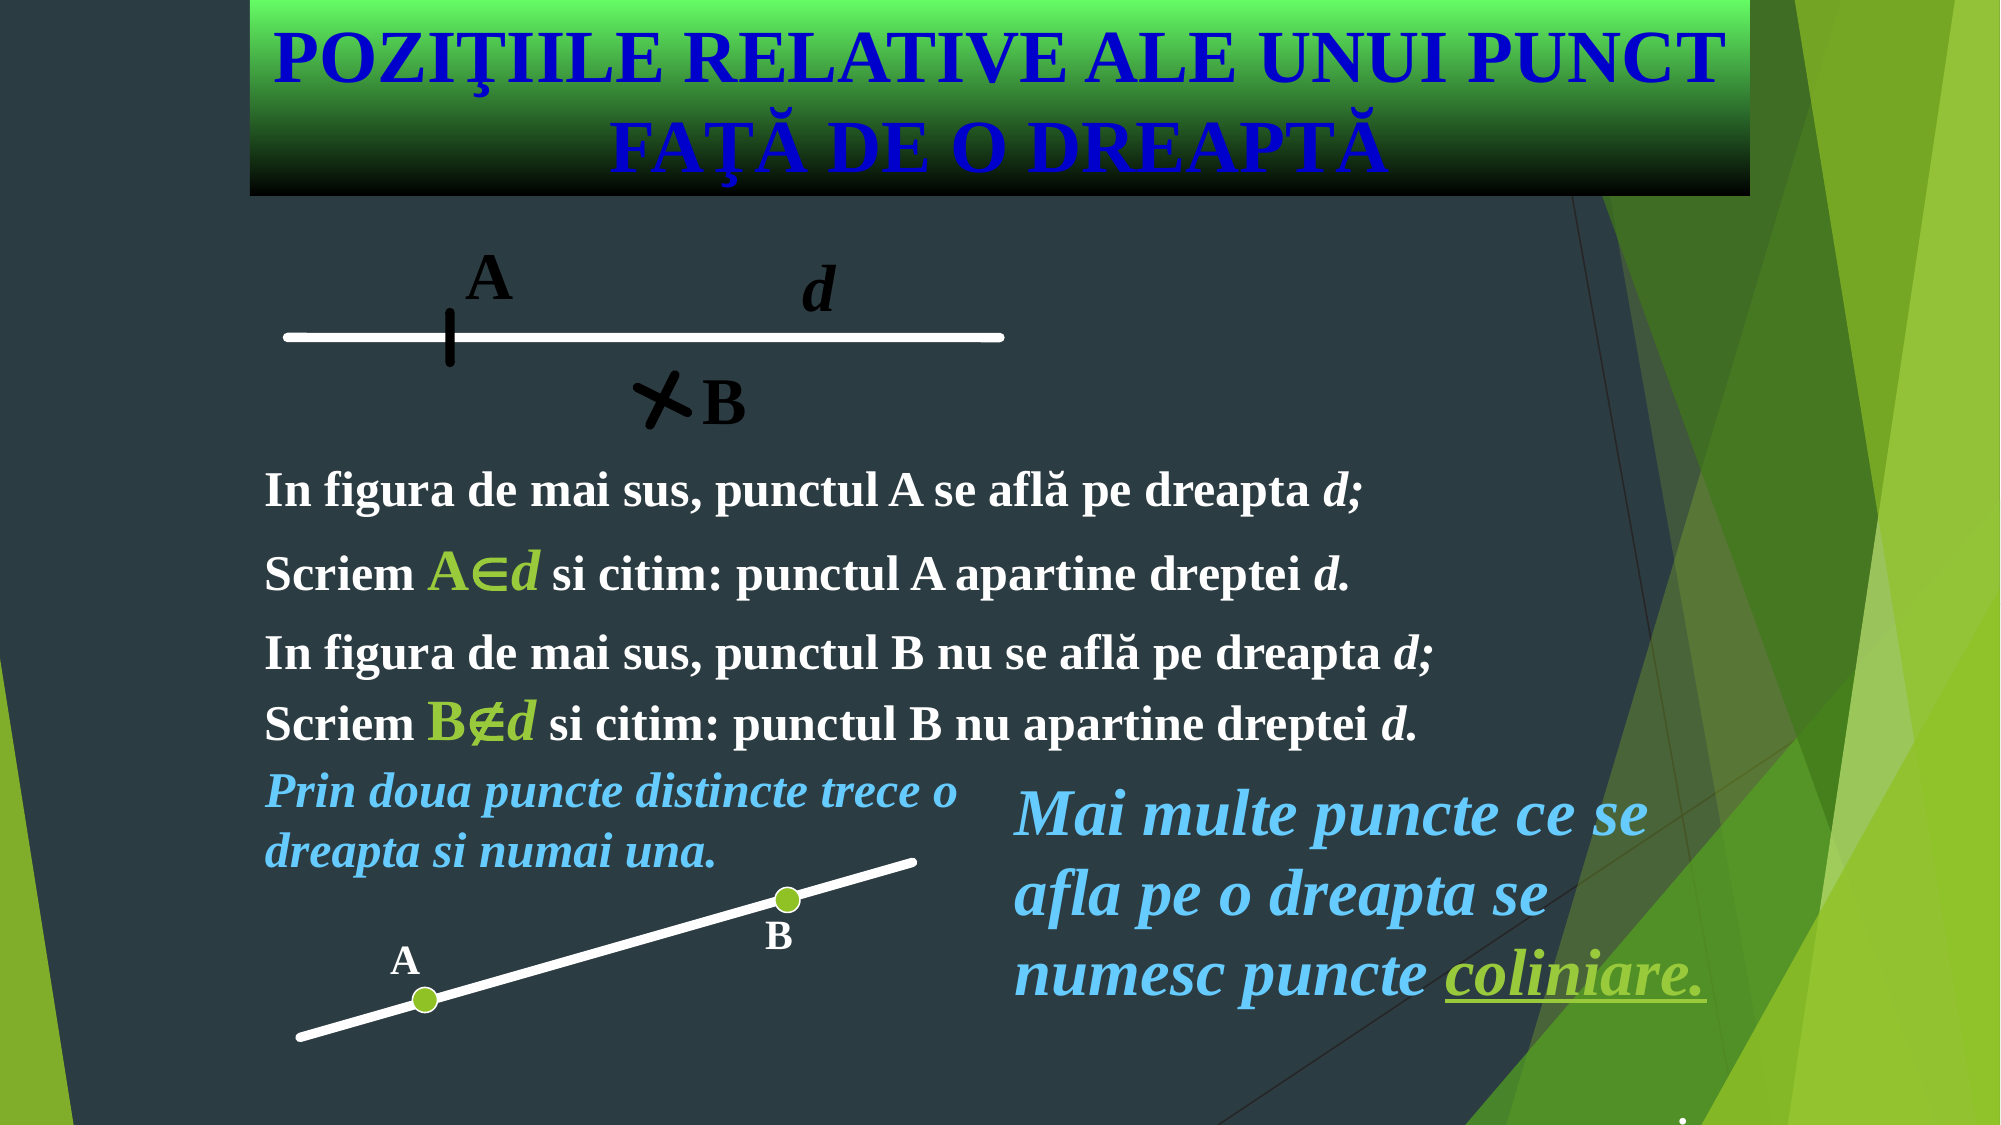

POZIŢIILE RELATIVE ALE UNUI PUNCT FAŢĂ DE O DREAPTĂ
A
d
B
In figura de mai sus, punctul A se află pe dreapta d;
Scriem Ad si citim: punctul A apartine dreptei d.
In figura de mai sus, punctul B nu se află pe dreapta d;
Scriem Bd si citim: punctul B nu apartine dreptei d.
Prin doua puncte distincte trece o dreapta si numai una.
Mai multe puncte ce se afla pe o dreapta se numesc puncte coliniare.
B
A
.